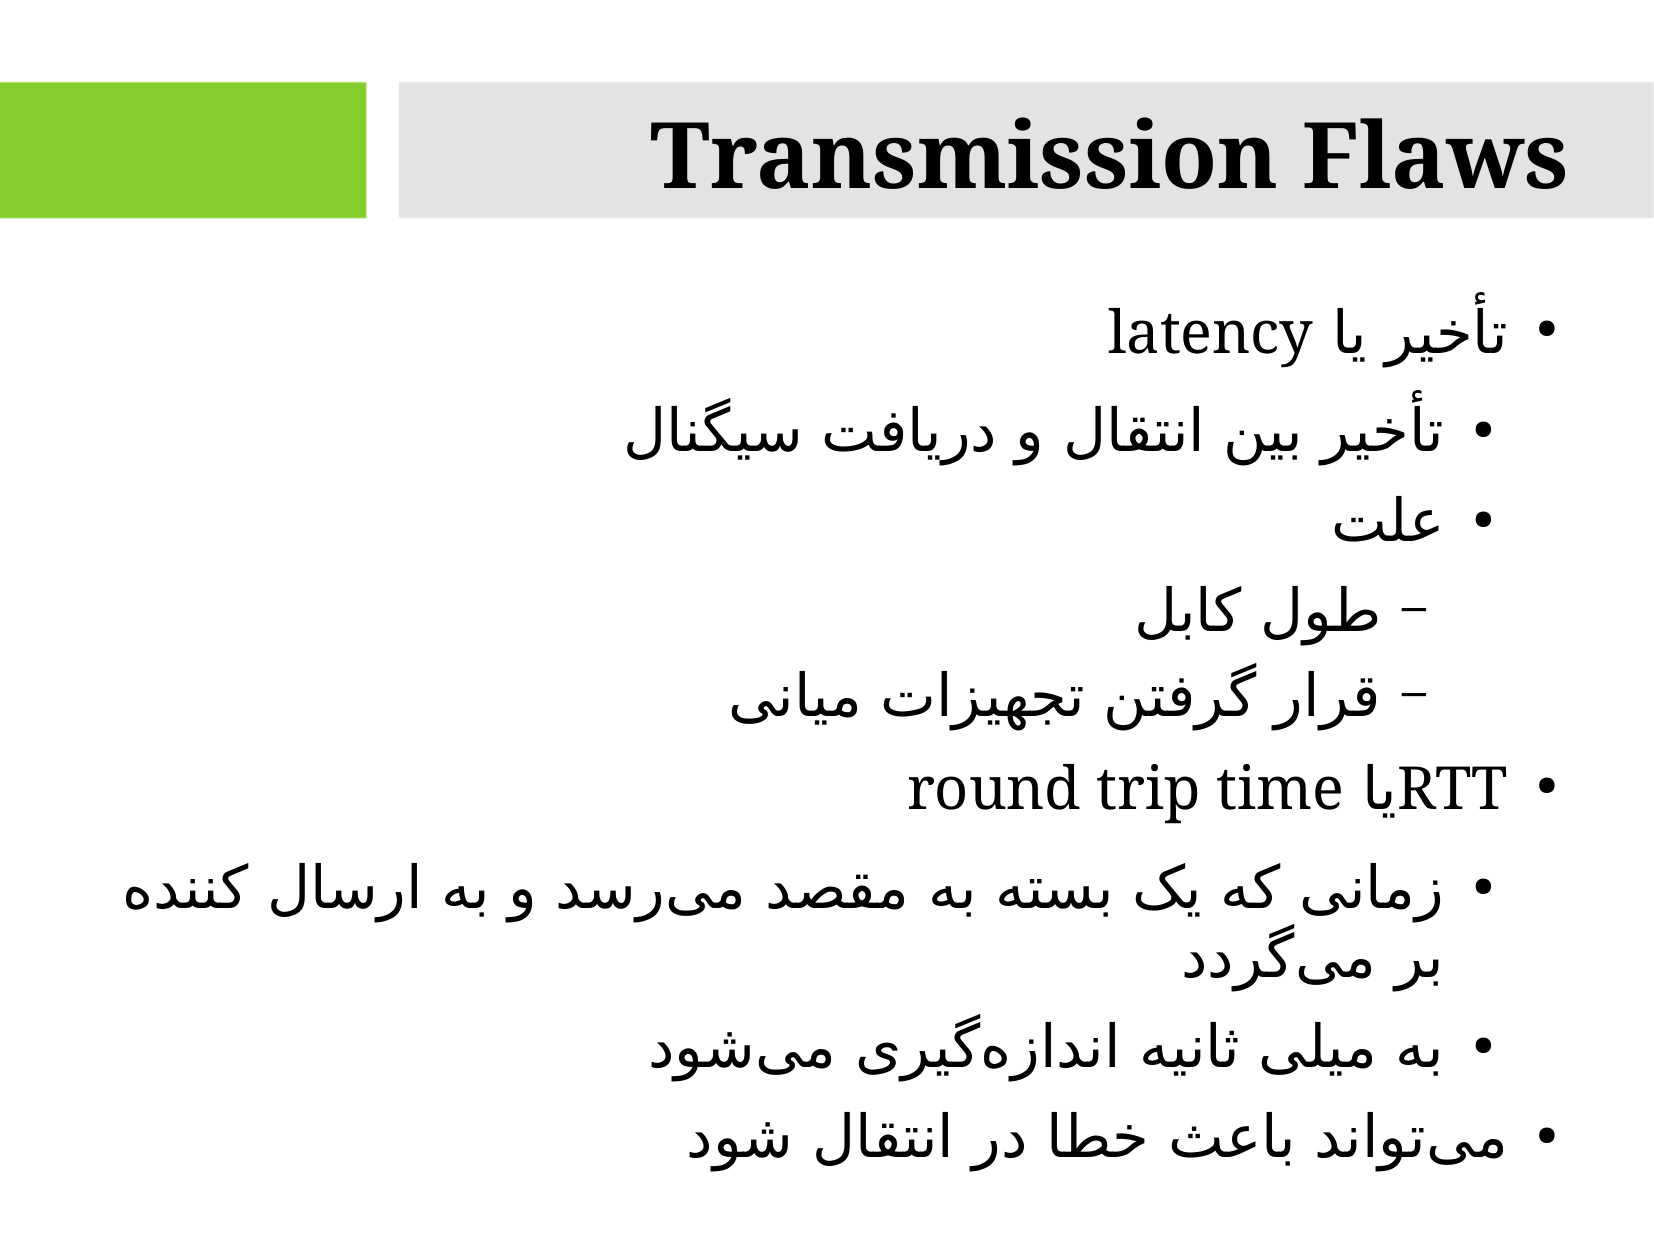

# Transmission Flaws
تأخیر یا latency
تأخیر بین انتقال و دریافت سیگنال
علت
طول کابل
قرار گرفتن تجهیزات میانی
RTTیا round trip time
زمانی که یک بسته به مقصد می‌رسد و به ارسال کننده بر می‌گردد
به میلی ثانیه اندازه‌گیری می‌شود
می‌تواند باعث خطا در انتقال شود